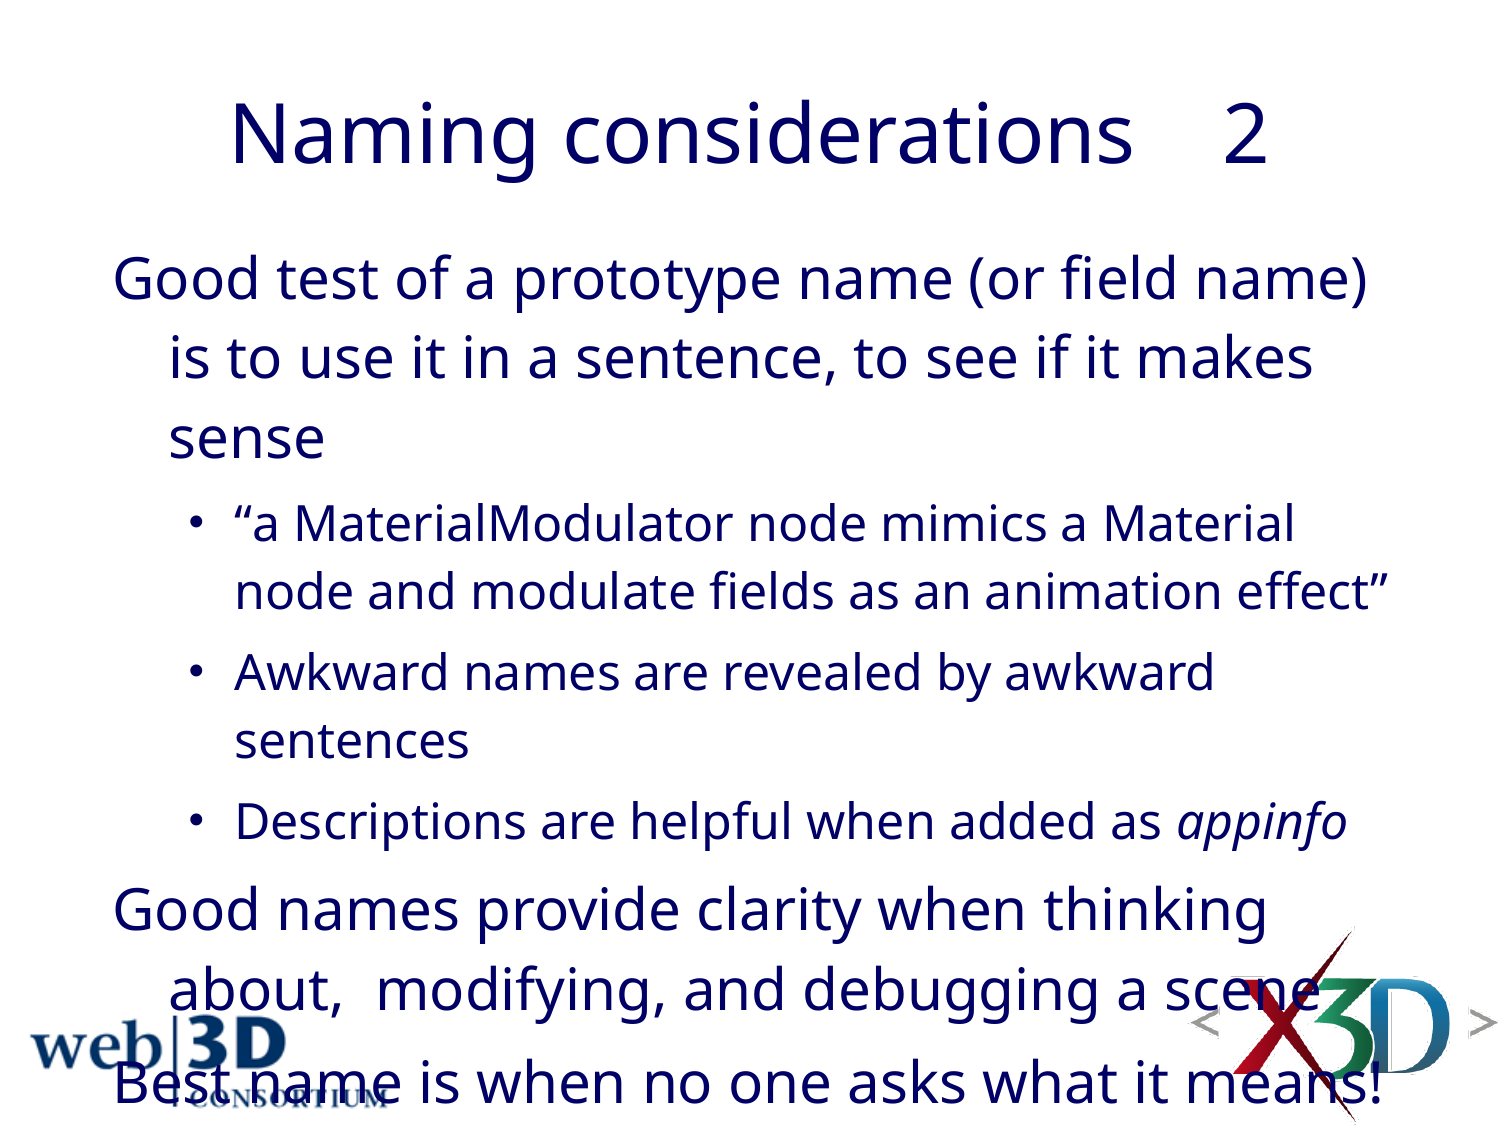

# Naming considerations 2
Good test of a prototype name (or field name) is to use it in a sentence, to see if it makes sense
“a MaterialModulator node mimics a Material node and modulate fields as an animation effect”
Awkward names are revealed by awkward sentences
Descriptions are helpful when added as appinfo
Good names provide clarity when thinking about, modifying, and debugging a scene
Best name is when no one asks what it means!
Alternatively, questions imply need to improve